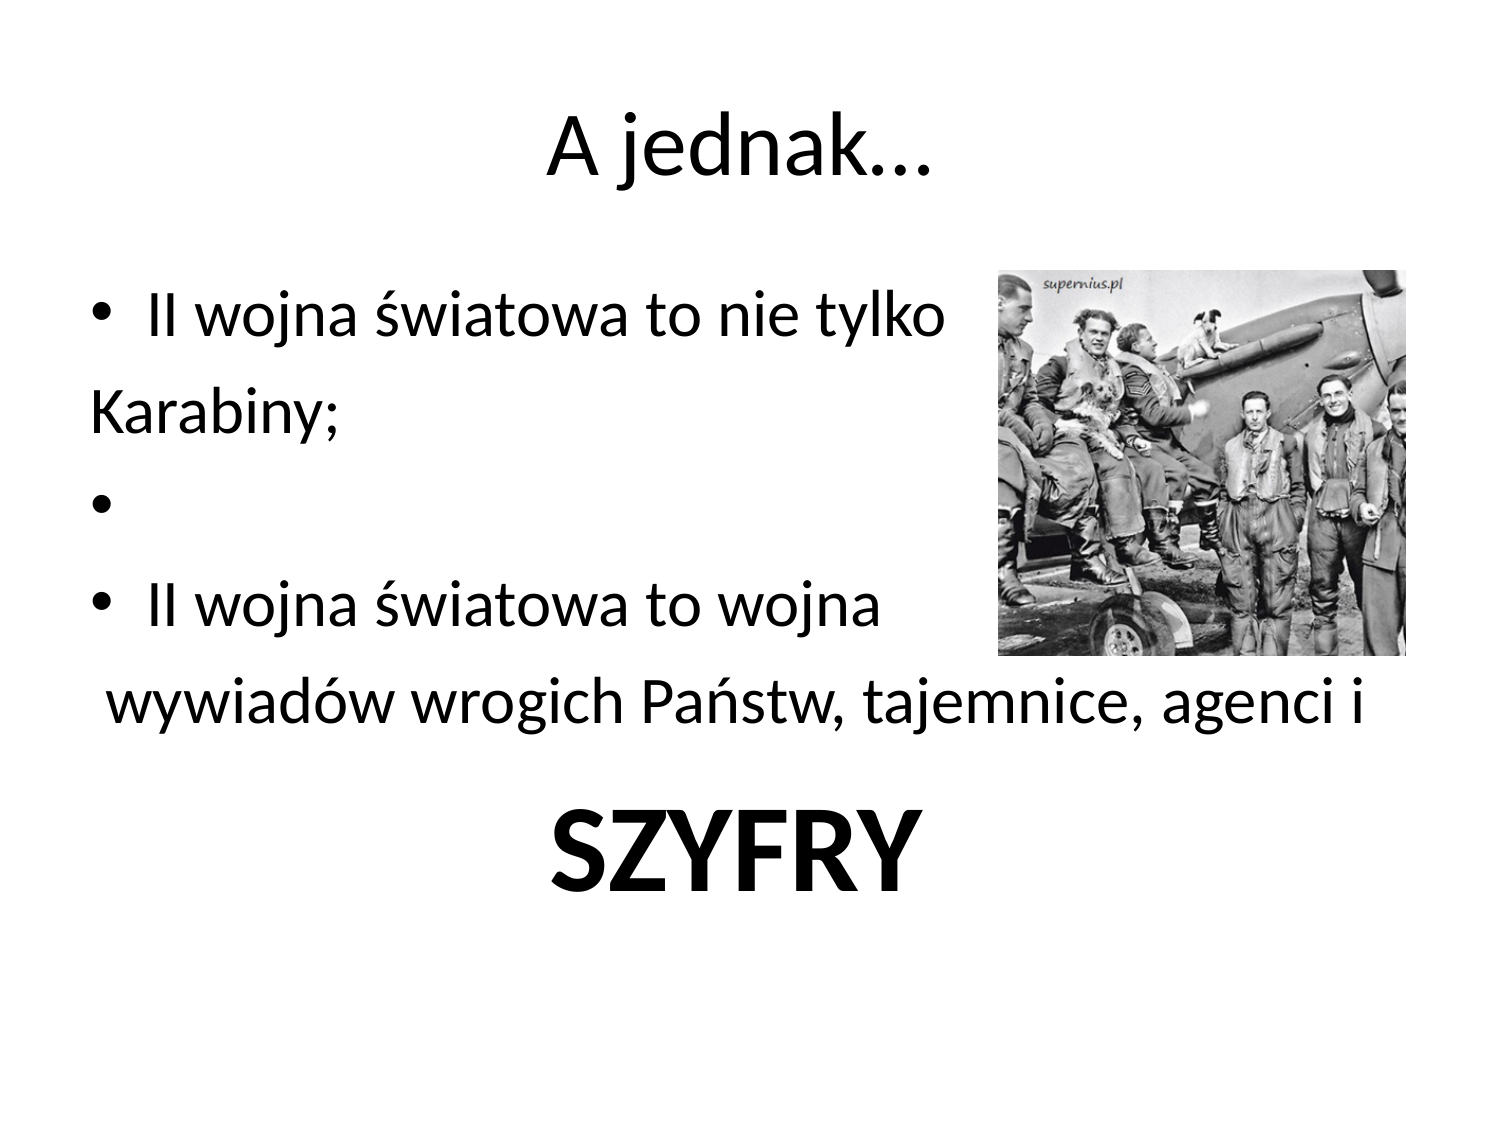

# A jednak…
II wojna światowa to nie tylko
Karabiny;
II wojna światowa to wojna
 wywiadów wrogich Państw, tajemnice, agenci i
SZYFRY